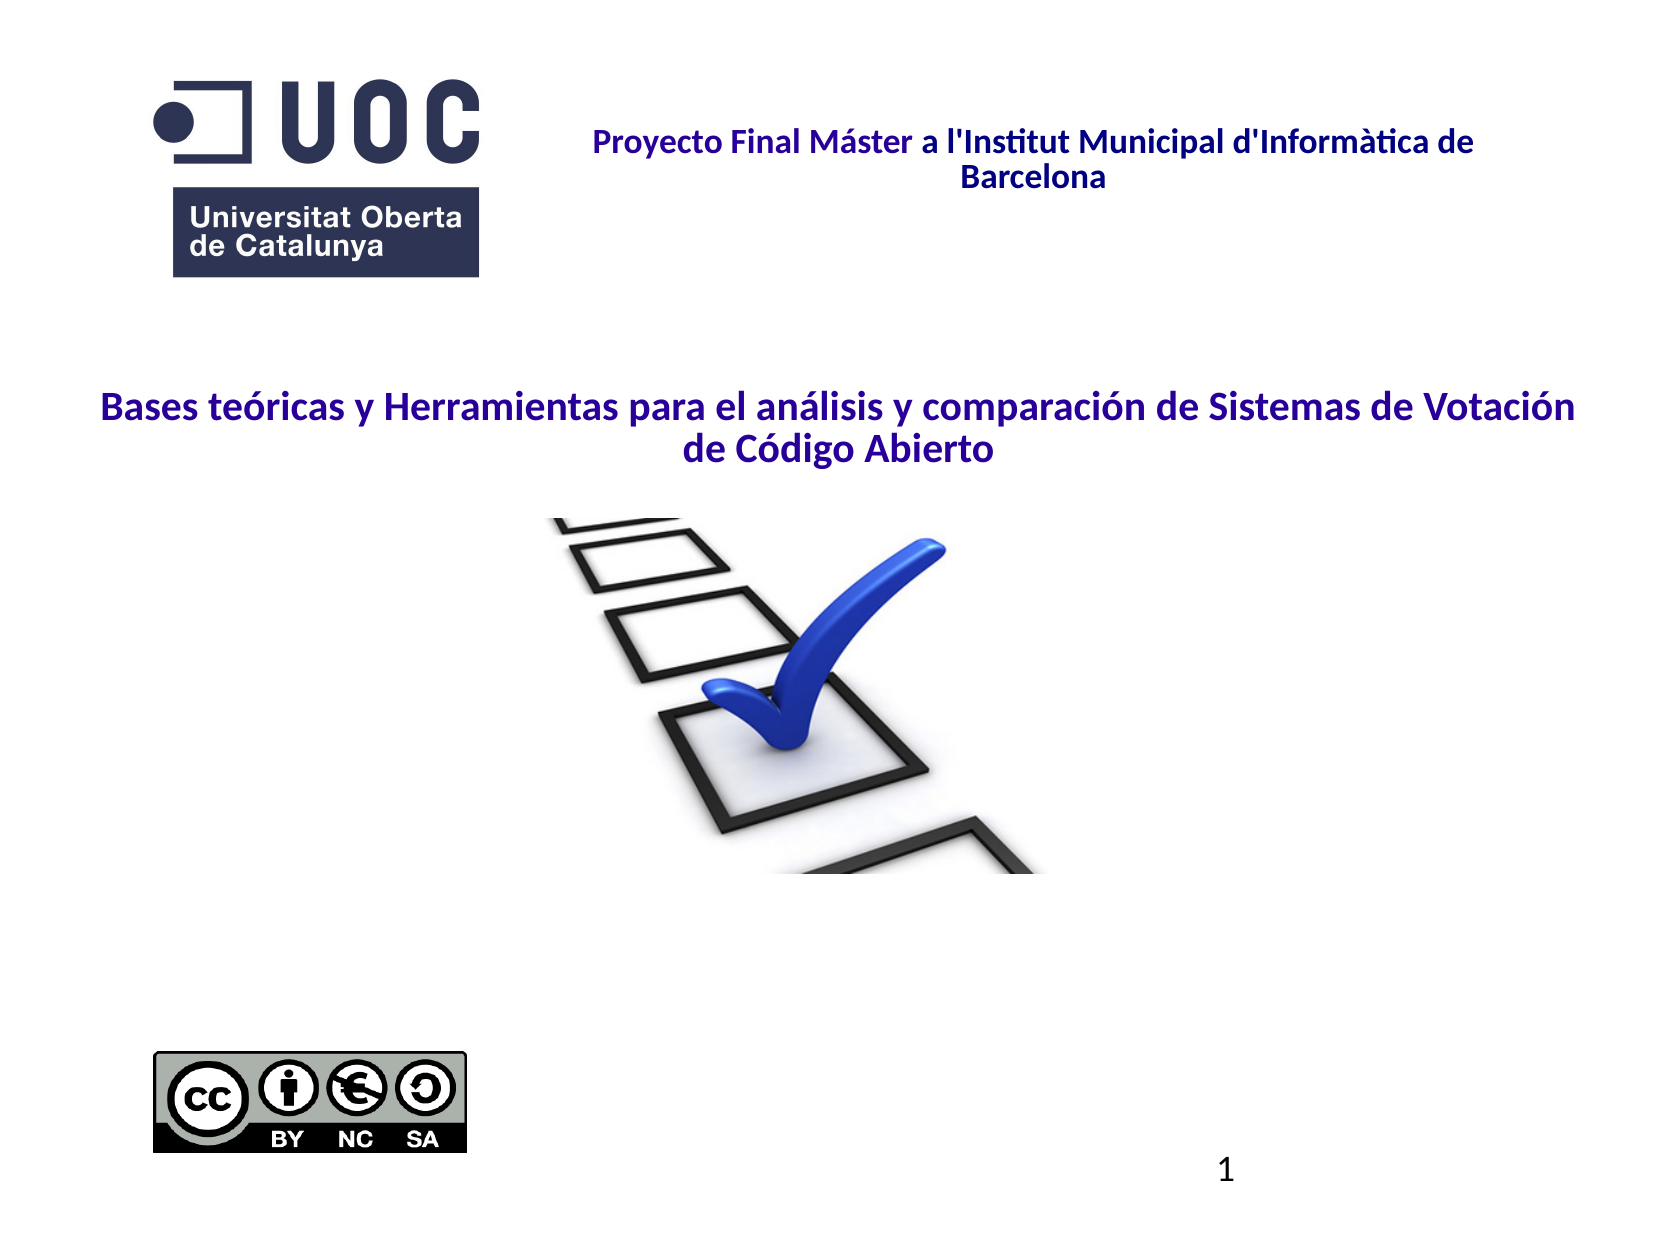

# Proyecto Final Máster a l'Institut Municipal d'Informàtica de Barcelona
Bases teóricas y Herramientas para el análisis y comparación de Sistemas de Votación de Código Abierto